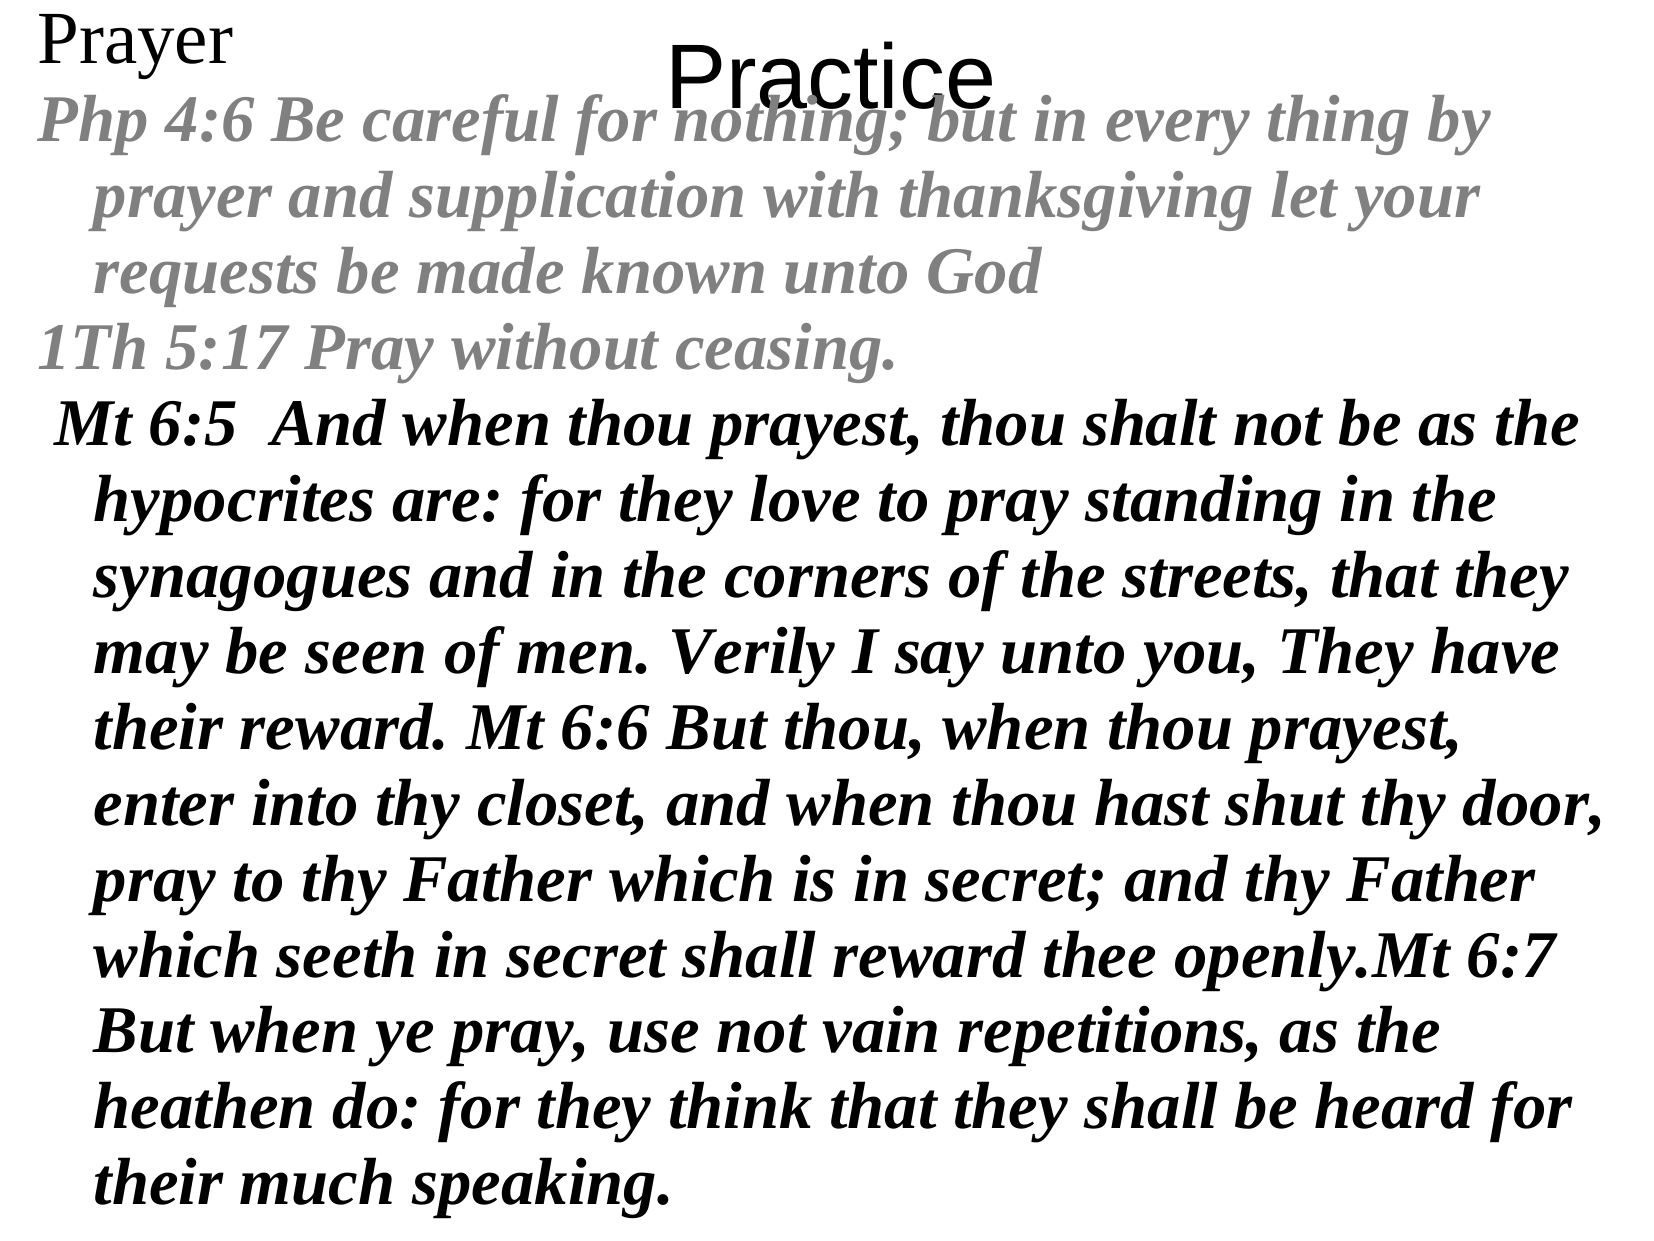

# Practice
Prayer
Php 4:6 Be careful for nothing; but in every thing by prayer and supplication with thanksgiving let your requests be made known unto God
1Th 5:17 Pray without ceasing.
 Mt 6:5 And when thou prayest, thou shalt not be as the hypocrites are: for they love to pray standing in the synagogues and in the corners of the streets, that they may be seen of men. Verily I say unto you, They have their reward. Mt 6:6 But thou, when thou prayest, enter into thy closet, and when thou hast shut thy door, pray to thy Father which is in secret; and thy Father which seeth in secret shall reward thee openly.Mt 6:7 But when ye pray, use not vain repetitions, as the heathen do: for they think that they shall be heard for their much speaking.